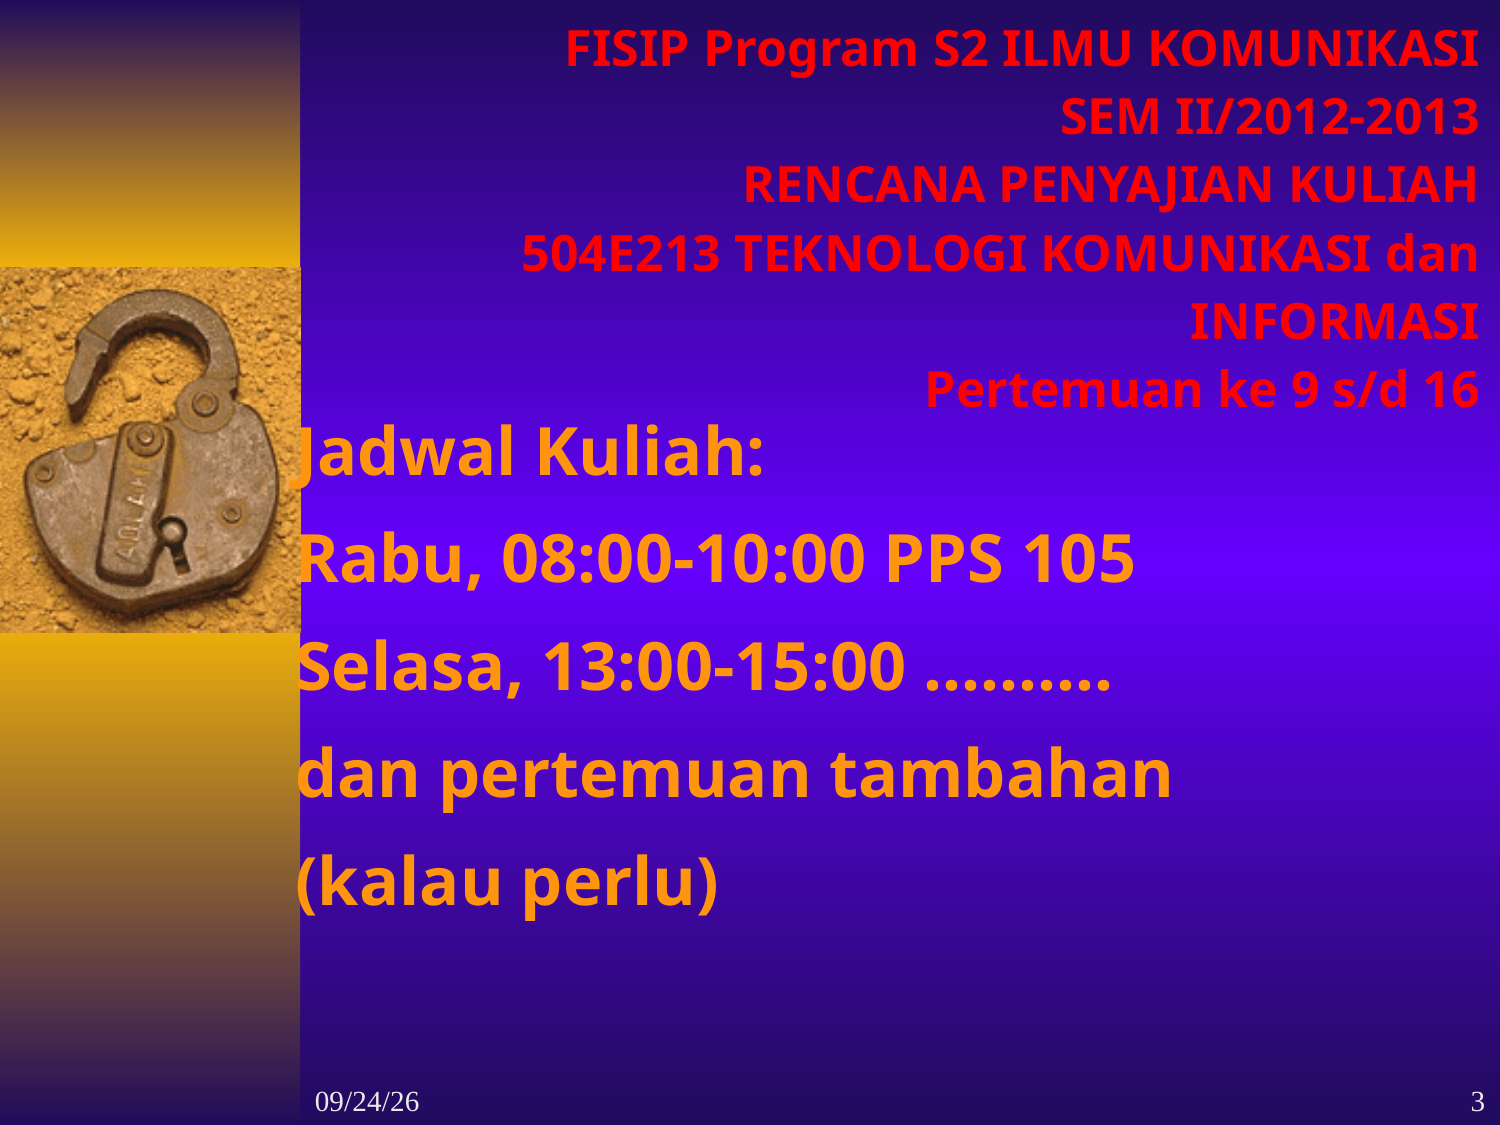

# FISIP Program S2 ILMU KOMUNIKASI SEM II/2012-2013 RENCANA PENYAJIAN KULIAH 504E213 TEKNOLOGI KOMUNIKASI dan INFORMASI Pertemuan ke 9 s/d 16
Jadwal Kuliah:
Rabu, 08:00-10:00 PPS 105
Selasa, 13:00-15:00 ..........
dan pertemuan tambahan
(kalau perlu)
3